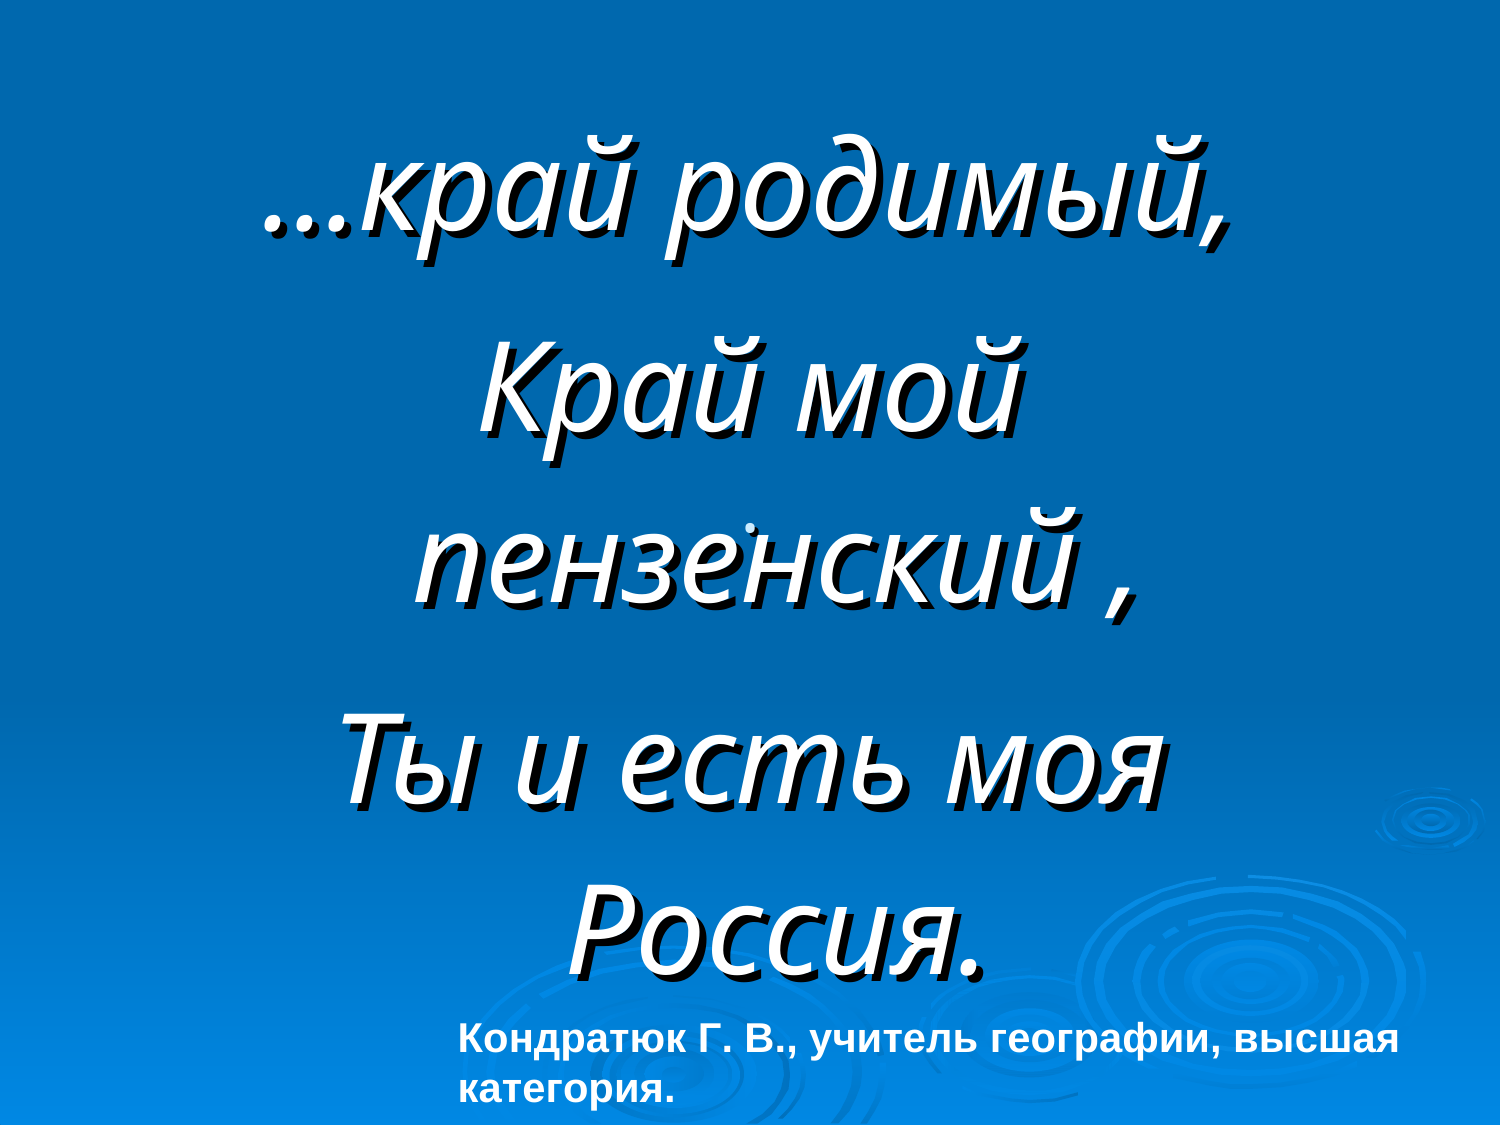

# .
...край родимый,
Край мой пензенский ,
Ты и есть моя Россия.
Кондратюк Г. В., учитель географии, высшая категория.